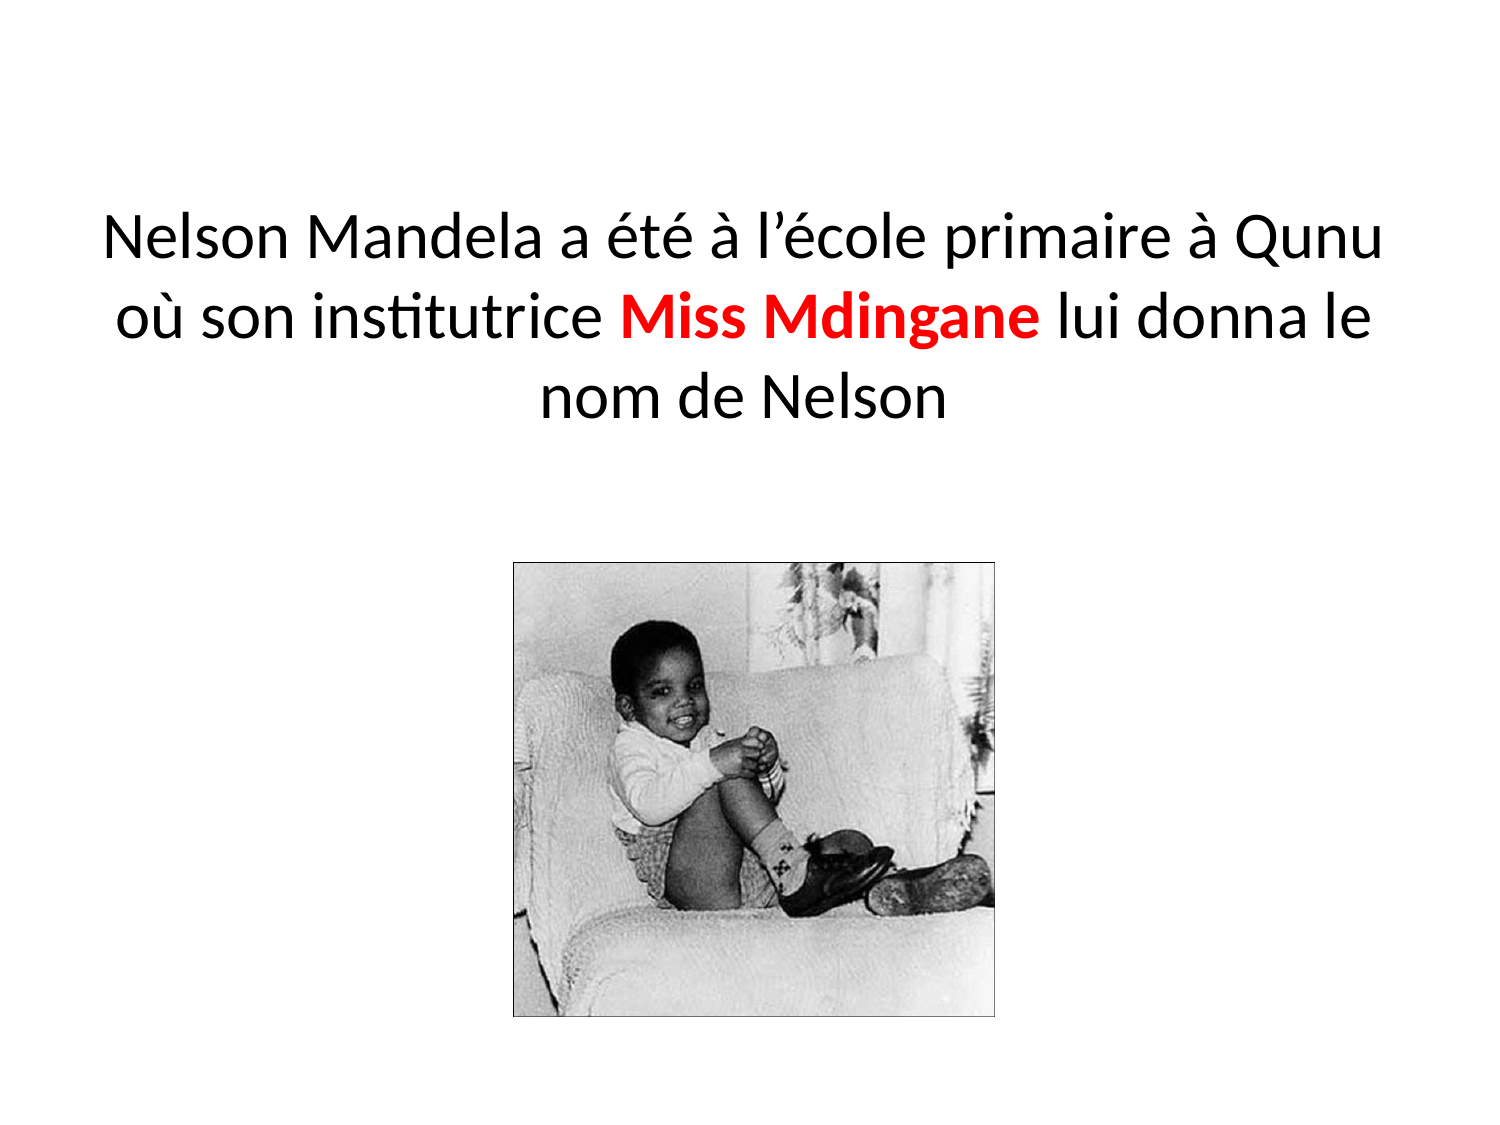

# Nelson Mandela a été à l’école primaire à Qunu où son institutrice Miss Mdingane lui donna le nom de Nelson